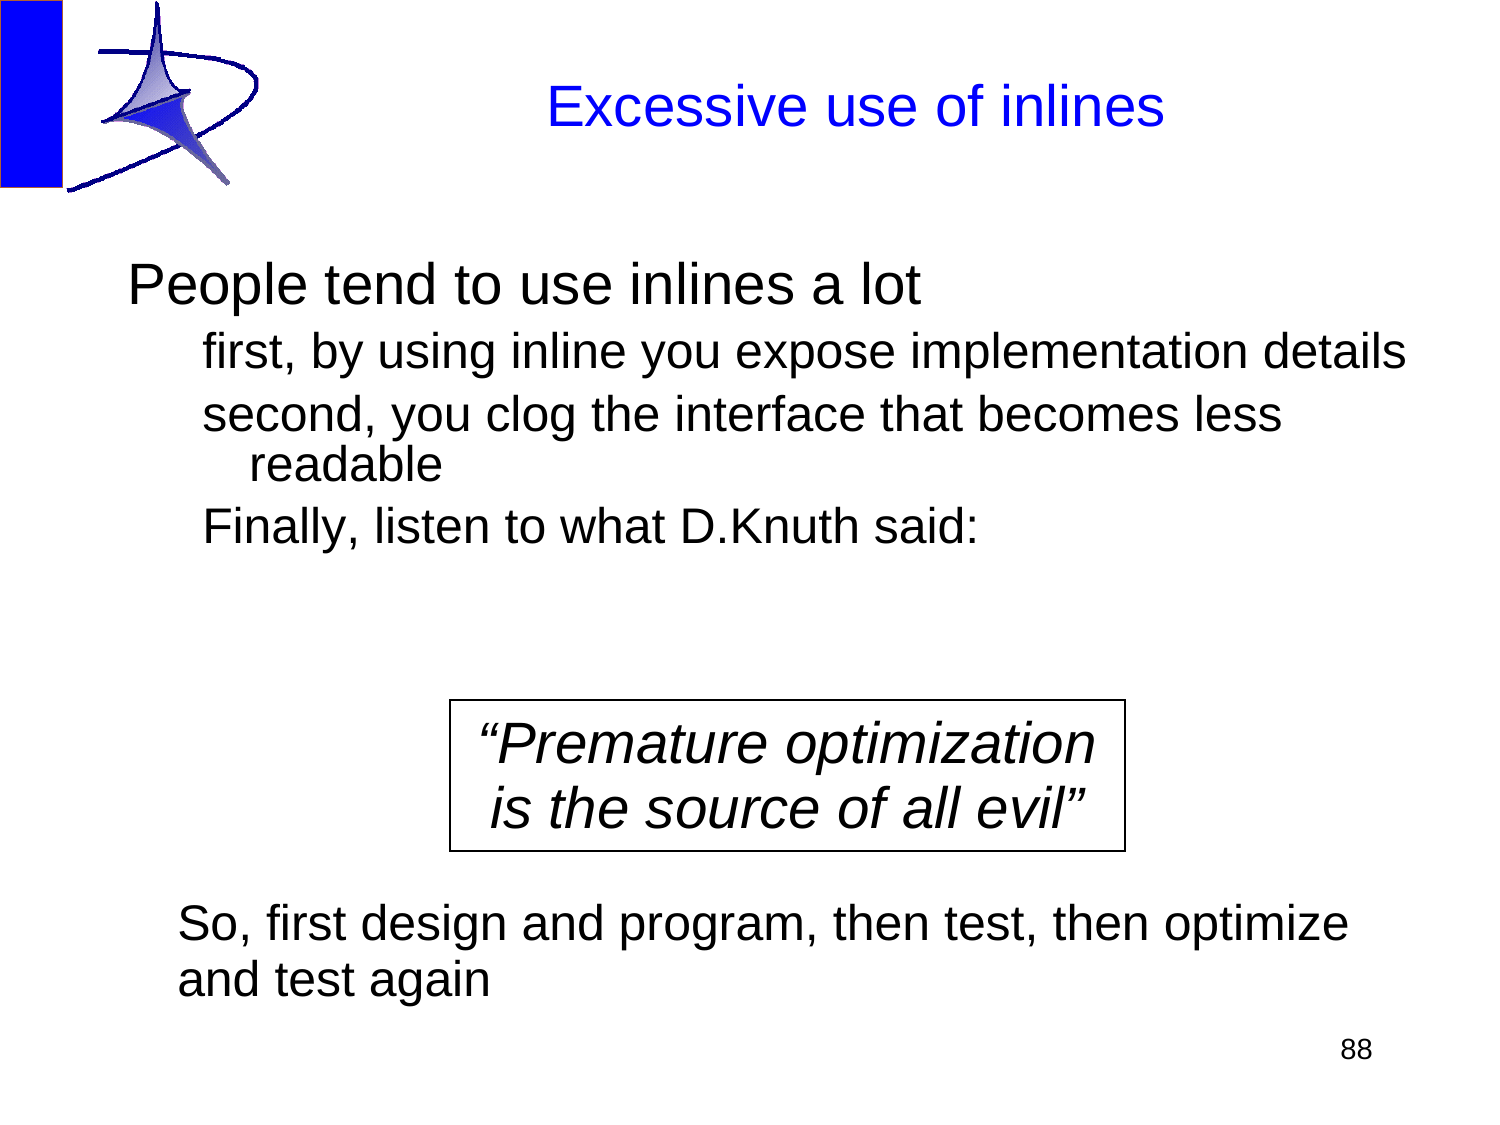

# Excessive use of inlines
People tend to use inlines a lot
first, by using inline you expose implementation details
second, you clog the interface that becomes less readable
Finally, listen to what D.Knuth said:
“Premature optimization is the source of all evil”
So, first design and program, then test, then optimize and test again
88